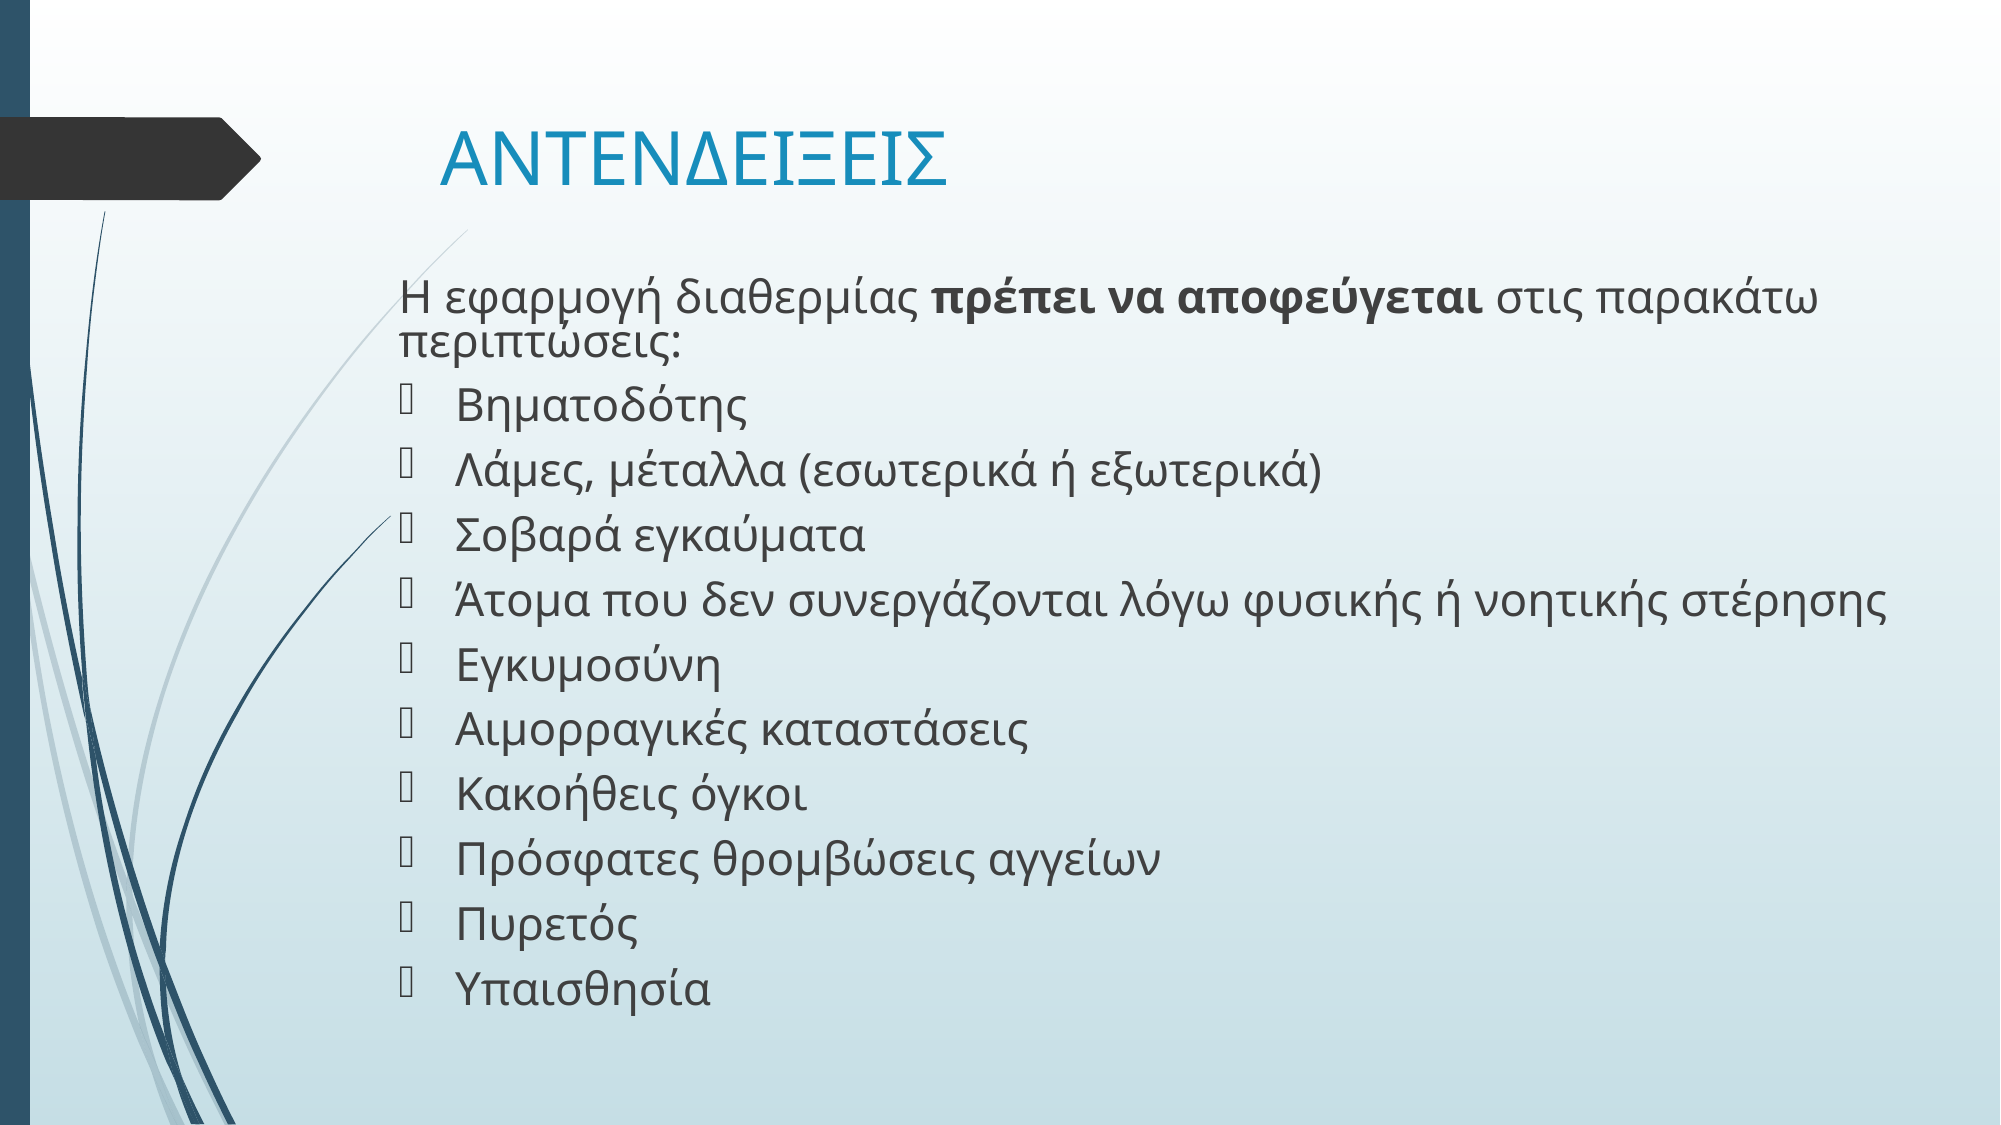

# ΑΝΤΕΝΔΕΙΞΕΙΣ
Η εφαρμογή διαθερμίας πρέπει να αποφεύγεται στις παρακάτω περιπτώσεις:
Βηματοδότης
Λάμες, μέταλλα (εσωτερικά ή εξωτερικά)
Σοβαρά εγκαύματα
Άτομα που δεν συνεργάζονται λόγω φυσικής ή νοητικής στέρησης
Εγκυμοσύνη
Αιμορραγικές καταστάσεις
Κακοήθεις όγκοι
Πρόσφατες θρομβώσεις αγγείων
Πυρετός
Υπαισθησία